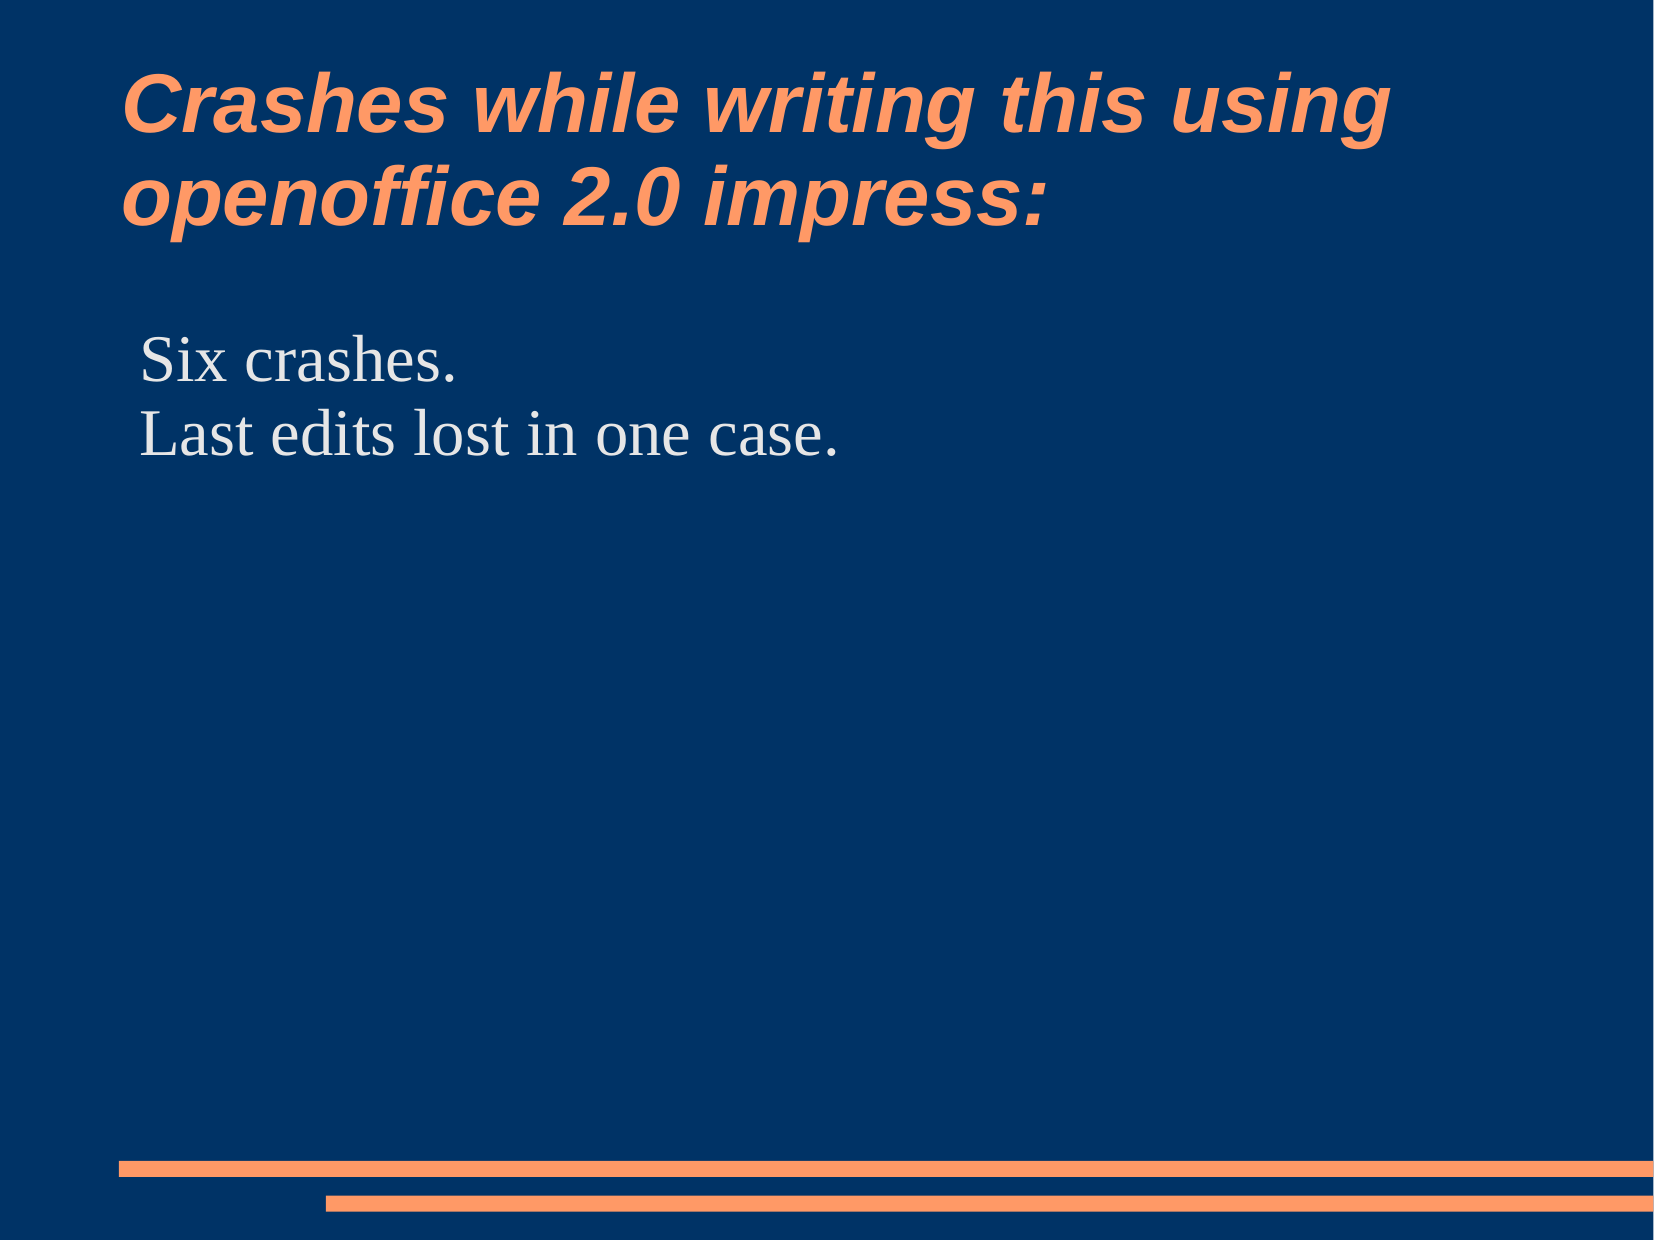

# Crashes while writing this using openoffice 2.0 impress:
Six crashes.
Last edits lost in one case.